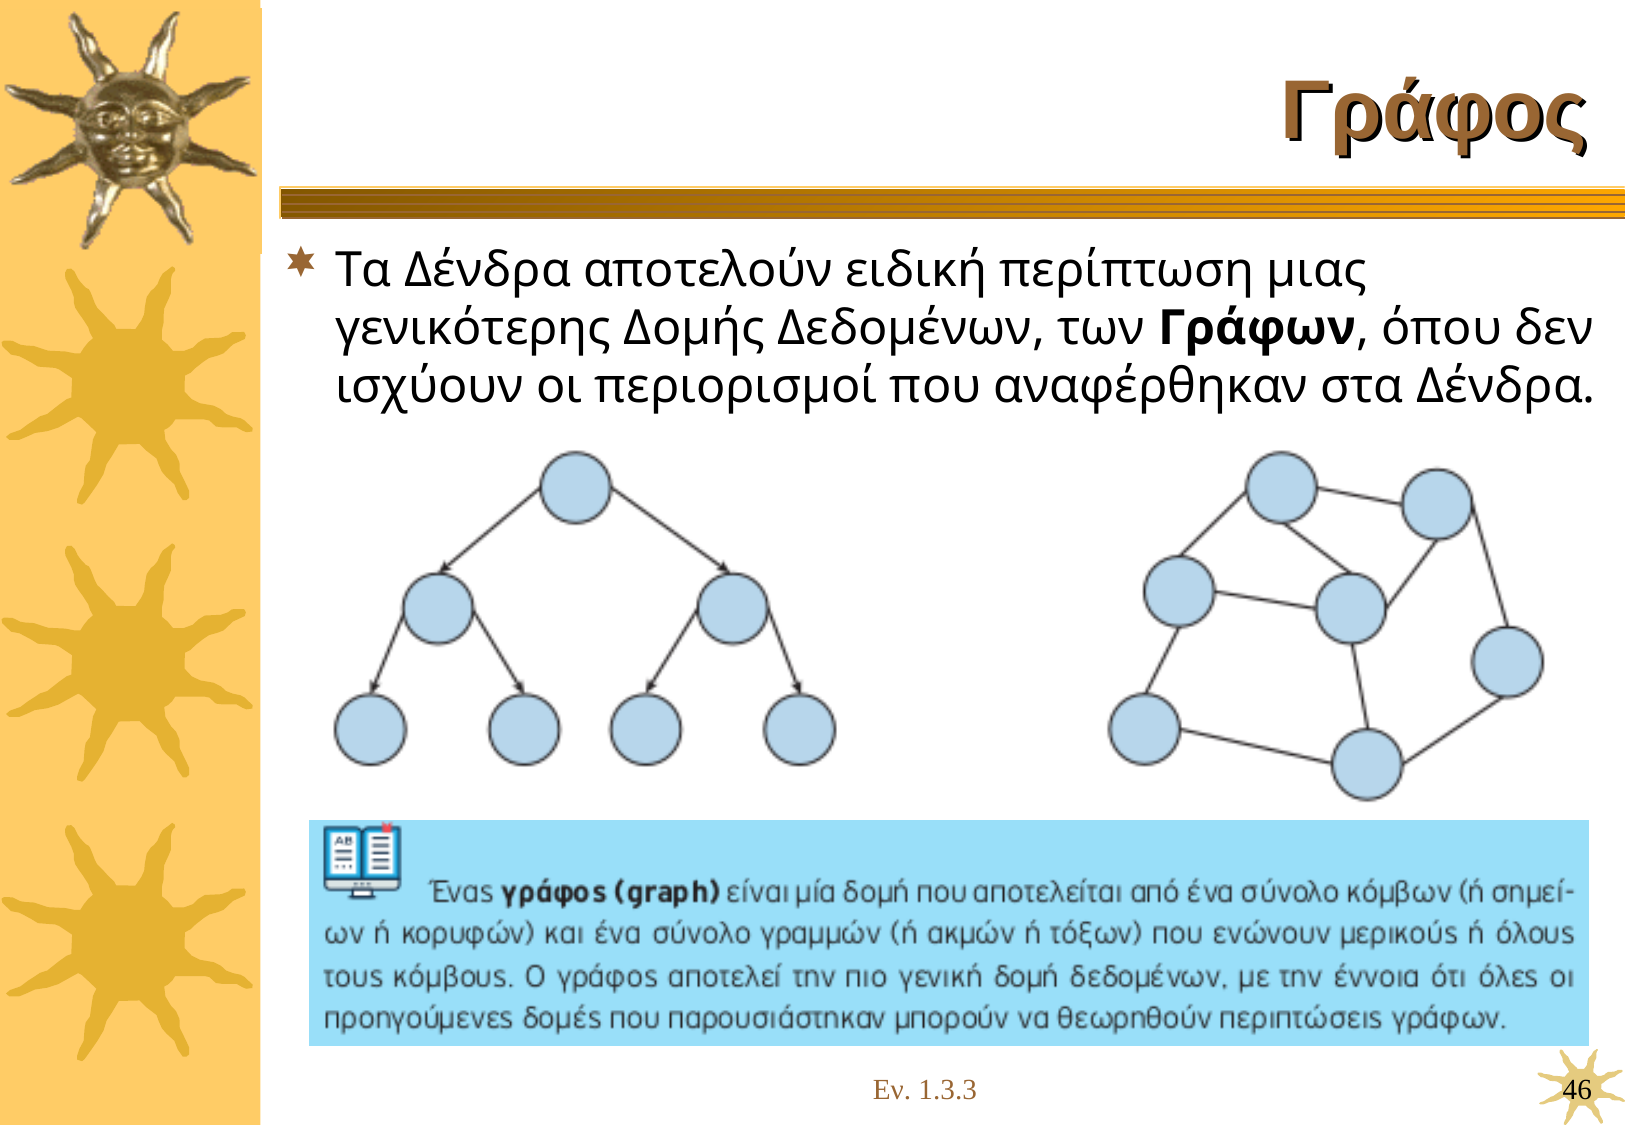

Γράφος
Τα Δένδρα αποτελούν ειδική περίπτωση μιας γενικότερης Δομής Δεδομένων, των Γράφων, όπου δεν ισχύουν οι περιορισμοί που αναφέρθηκαν στα Δένδρα.
Εν. 1.3.3
46